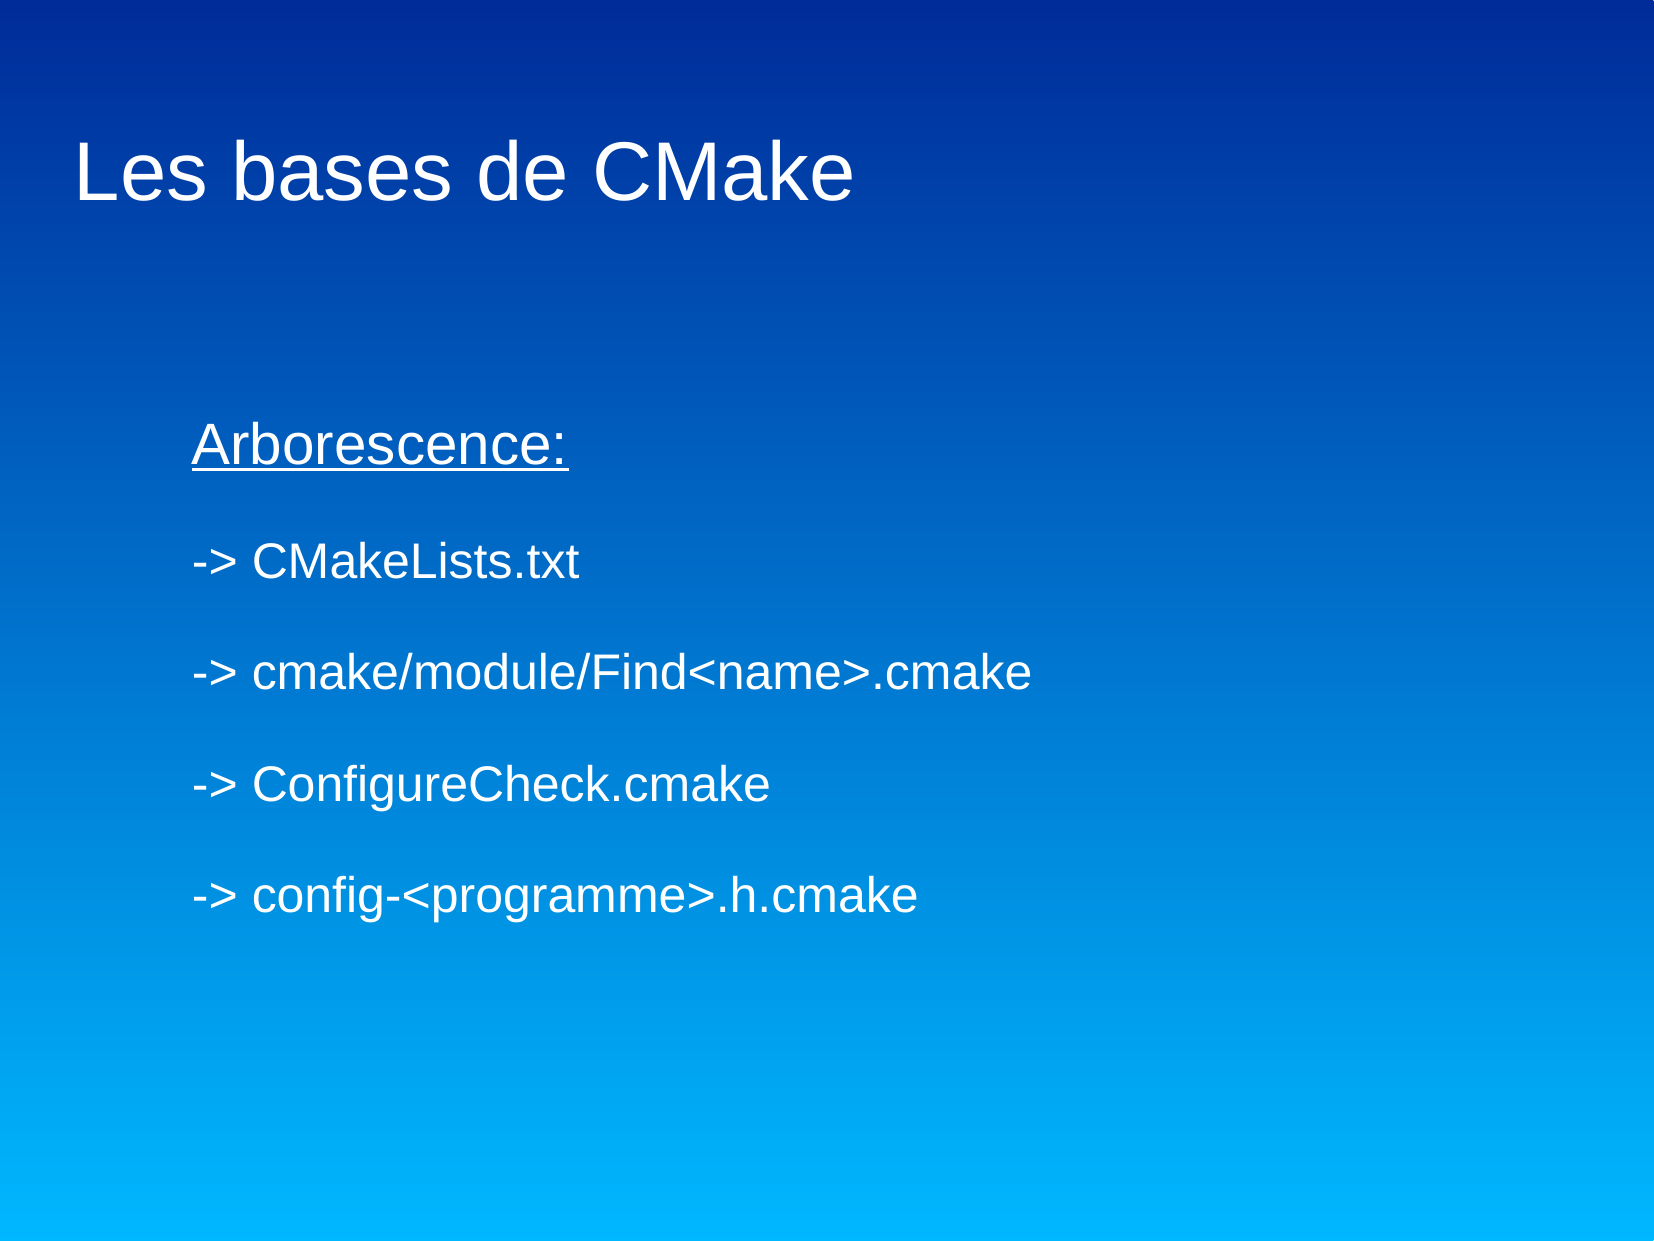

Les bases de CMake
Arborescence:
-> CMakeLists.txt
-> cmake/module/Find<name>.cmake
-> ConfigureCheck.cmake
-> config-<programme>.h.cmake